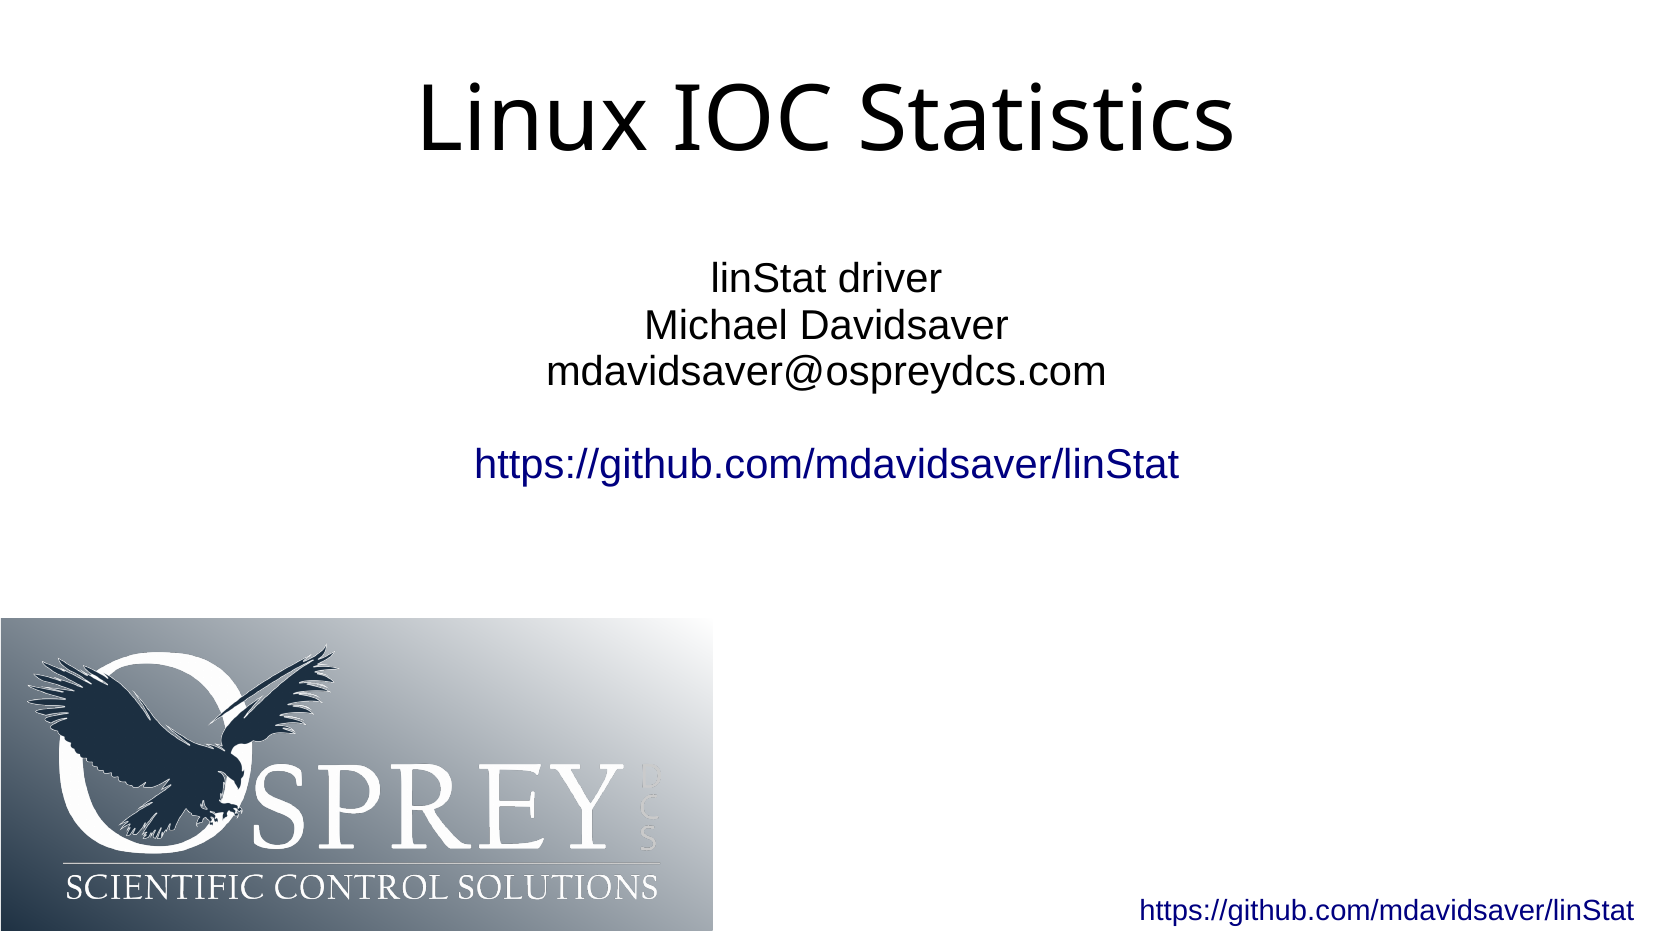

# Linux IOC Statistics
linStat driver
Michael Davidsaver
mdavidsaver@ospreydcs.com
https://github.com/mdavidsaver/linStat